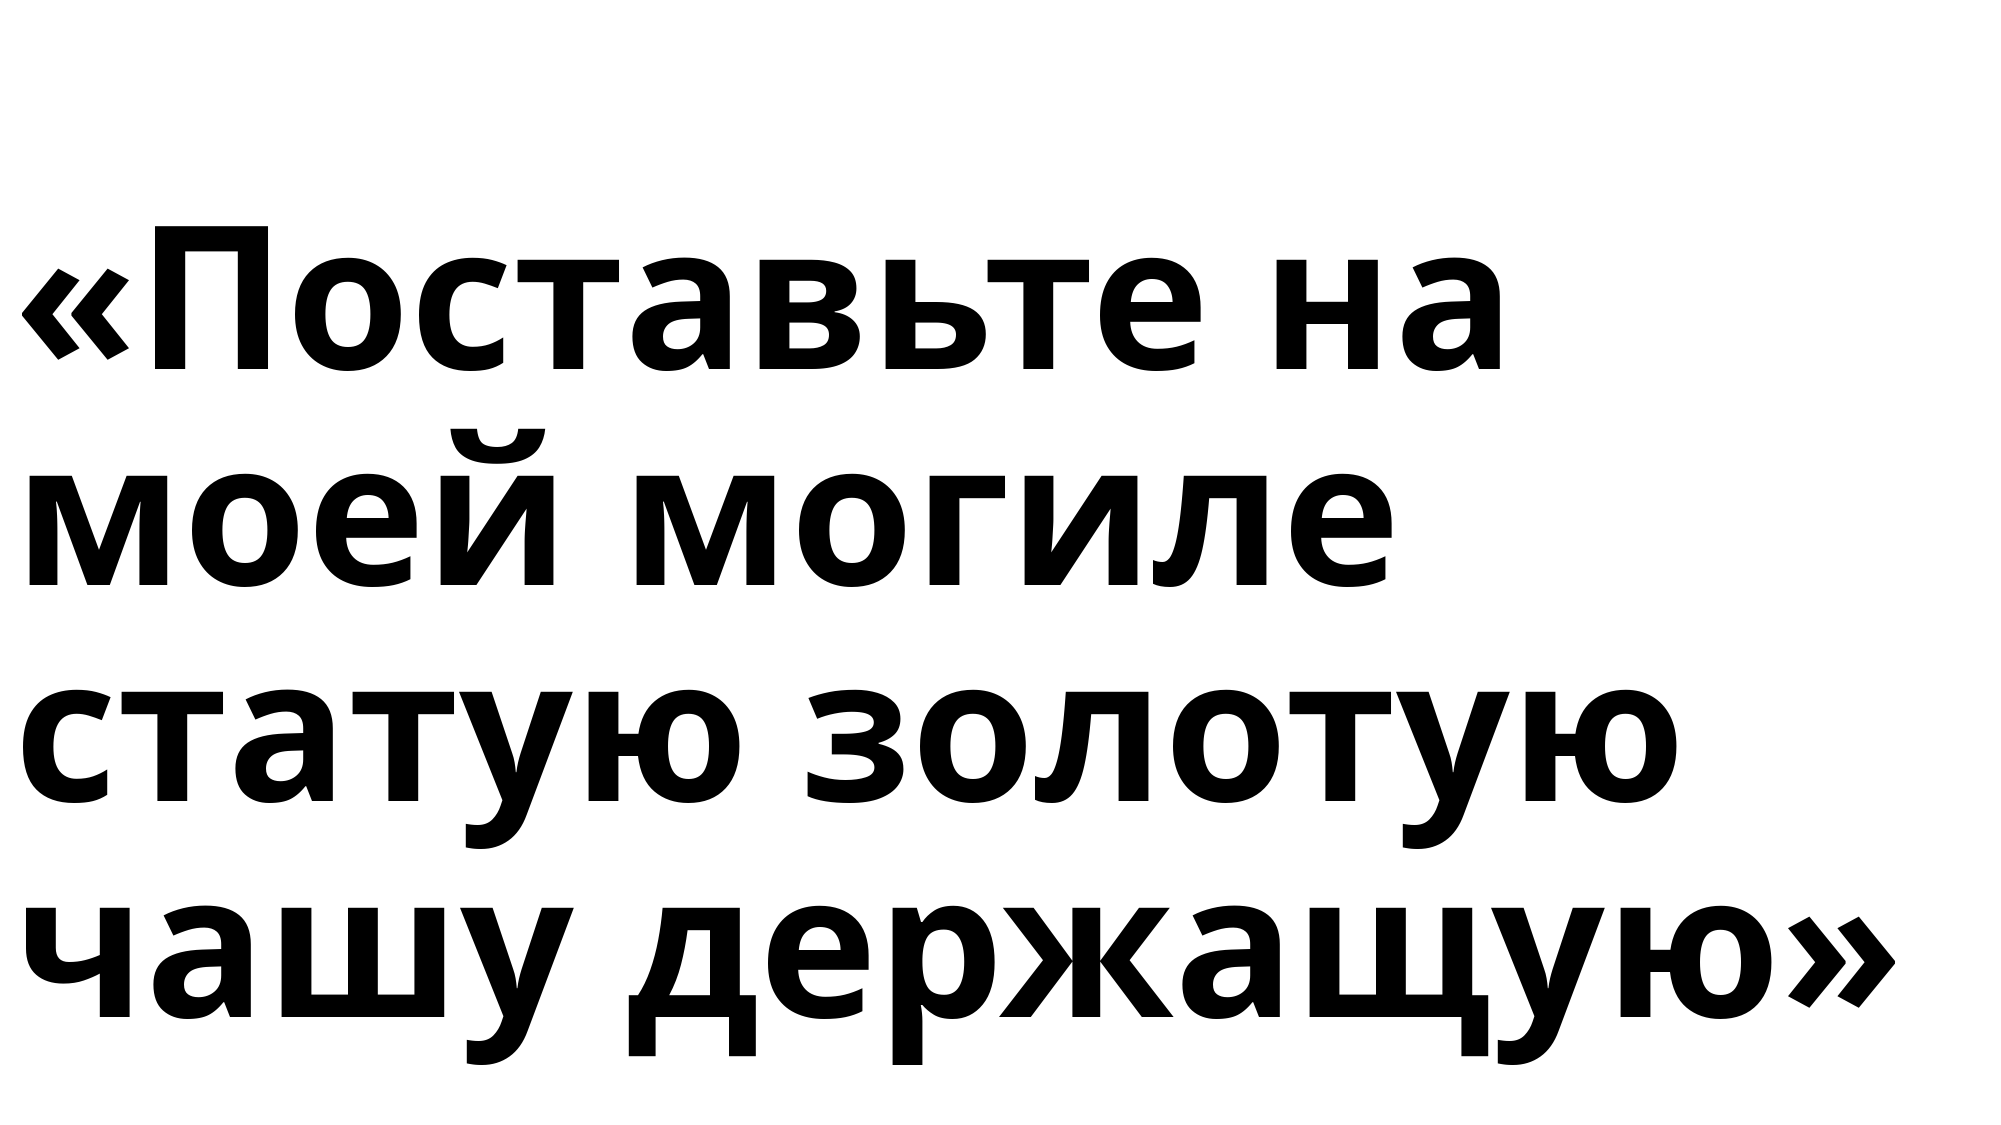

# «Поставьте на моей могиле статую золотую чашу держащую»